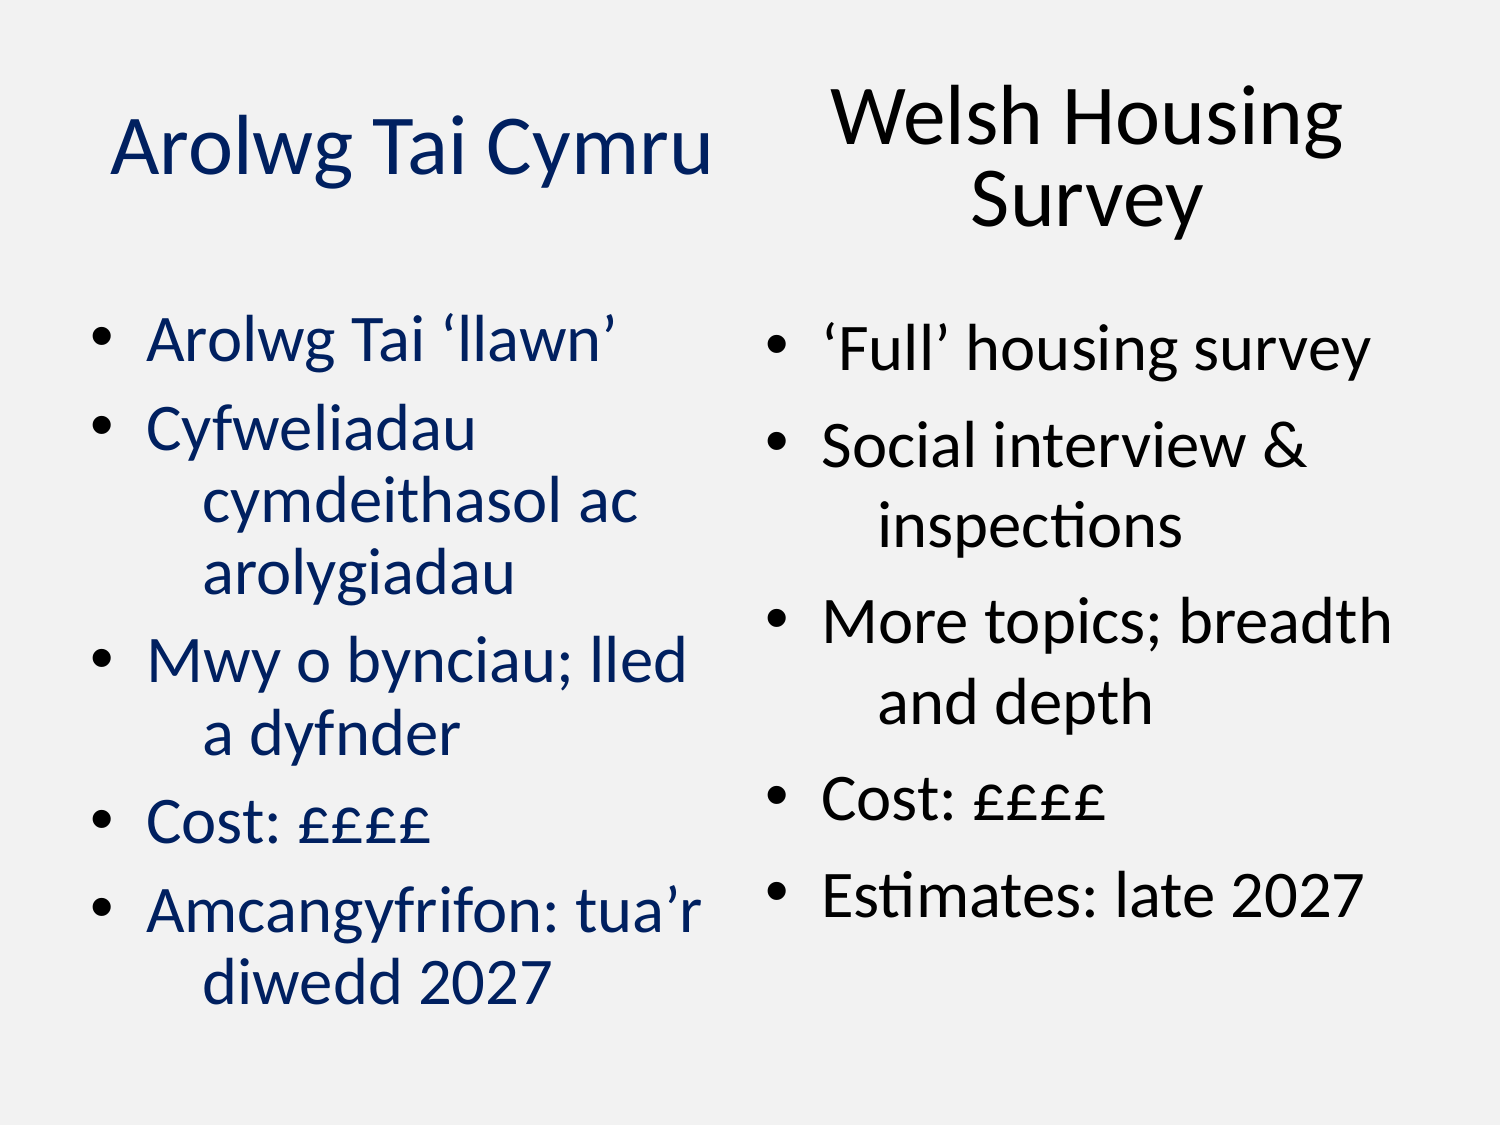

Arolwg Tai Cymru
Welsh Housing Survey
Arolwg Tai ‘llawn’
Cyfweliadau cymdeithasol ac arolygiadau
Mwy o bynciau; lled a dyfnder
Cost: ££££
Amcangyfrifon: tua’r diwedd 2027
# ‘Full’ housing survey
Social interview & inspections
More topics; breadth and depth
Cost: ££££
Estimates: late 2027